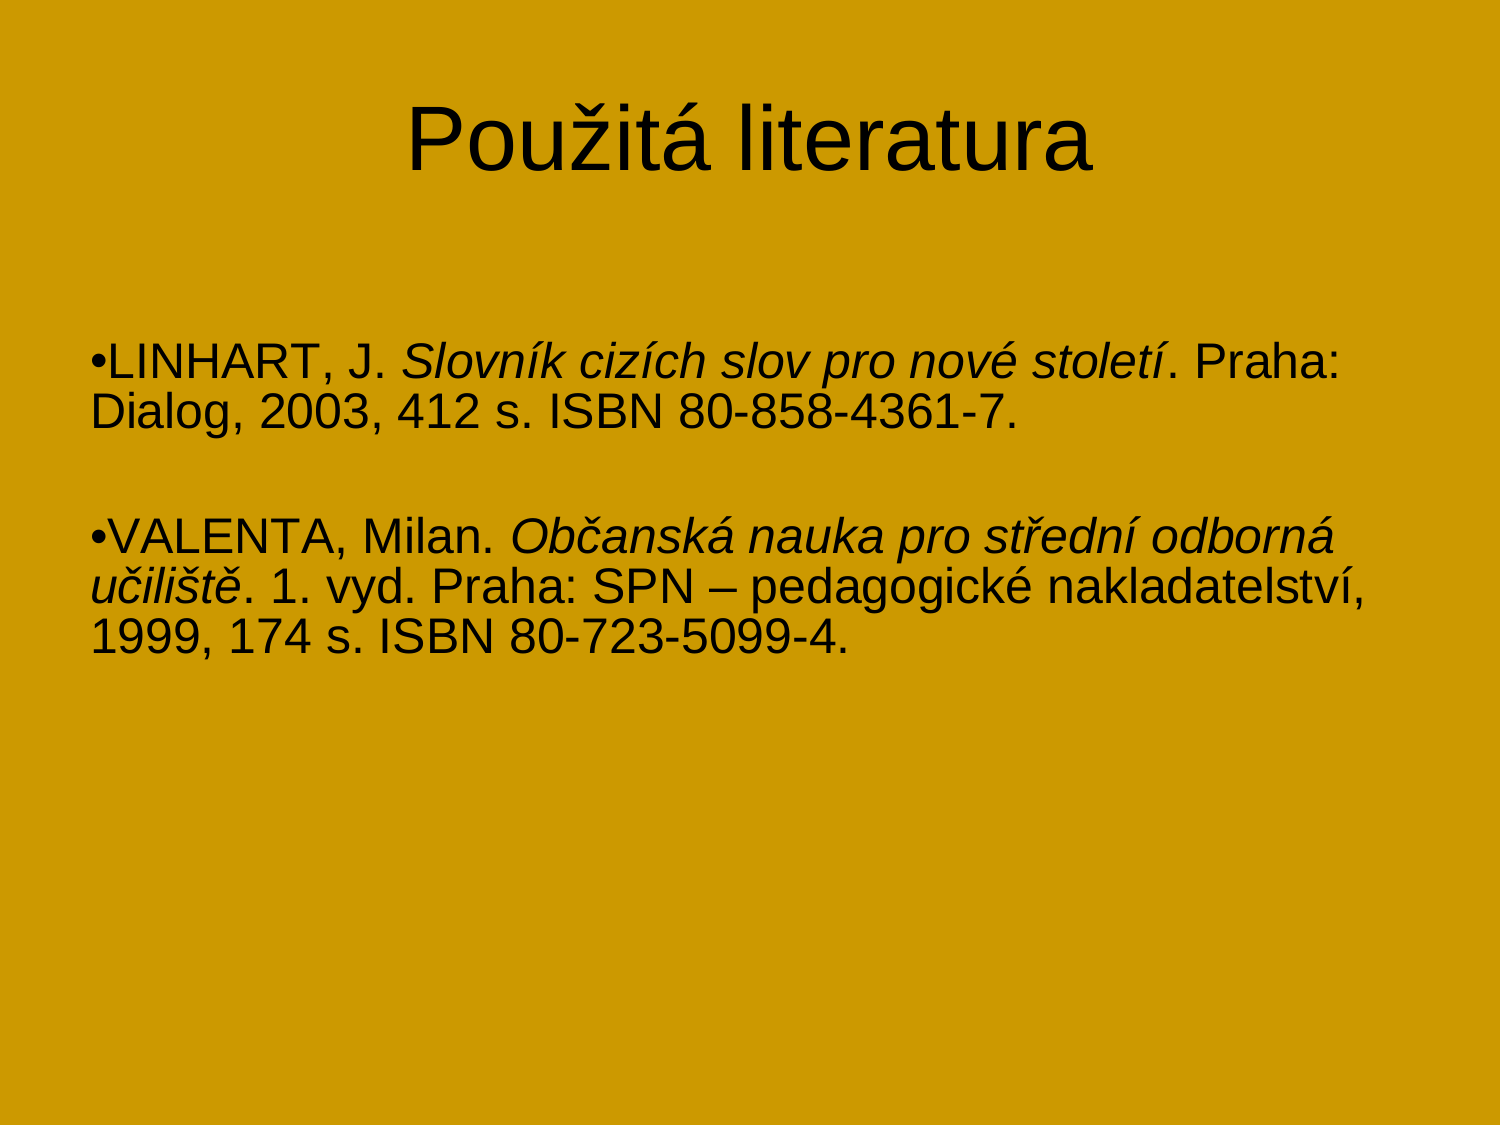

# Použitá literatura
LINHART, J. Slovník cizích slov pro nové století. Praha: Dialog, 2003, 412 s. ISBN 80-858-4361-7.
VALENTA, Milan. Občanská nauka pro střední odborná učiliště. 1. vyd. Praha: SPN – pedagogické nakladatelství, 1999, 174 s. ISBN 80-723-5099-4.